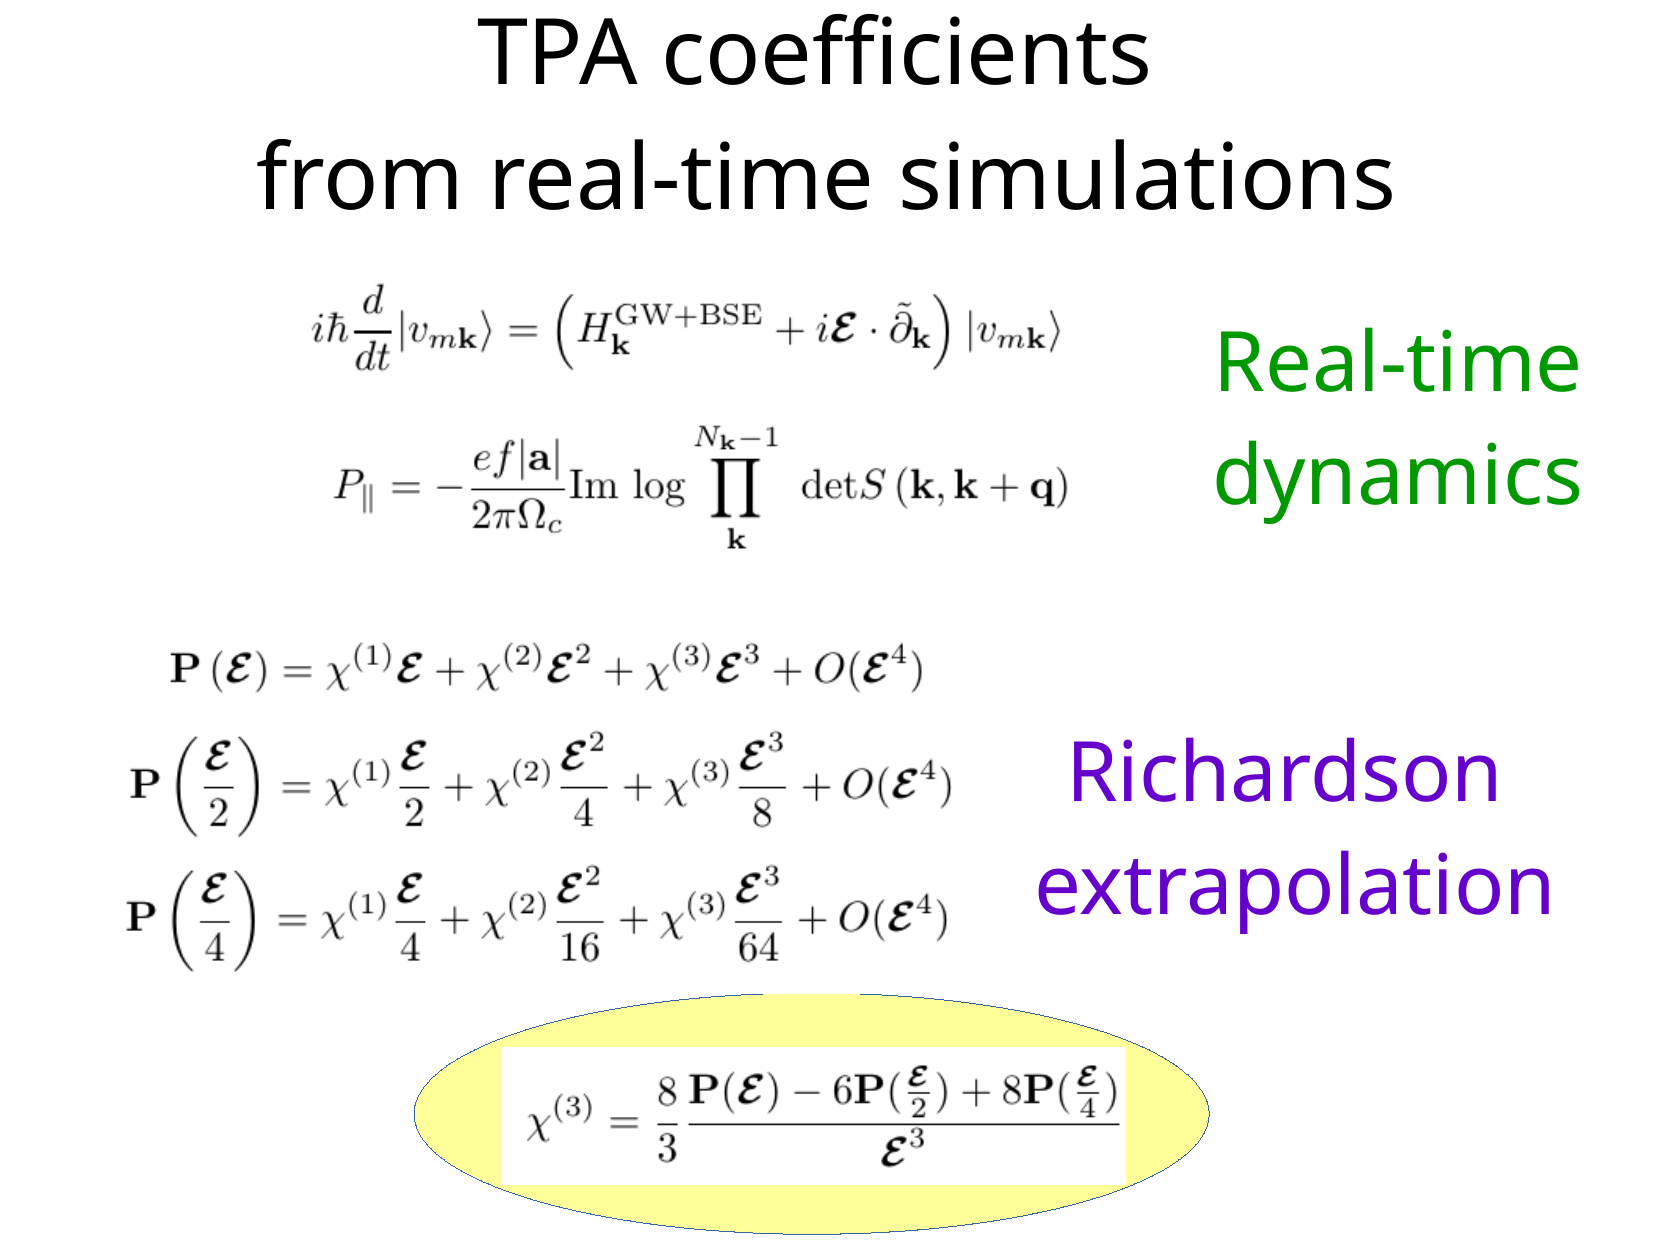

# TPA coefficients from real-time simulations
 Real-time
dynamics
Richardson
extrapolation